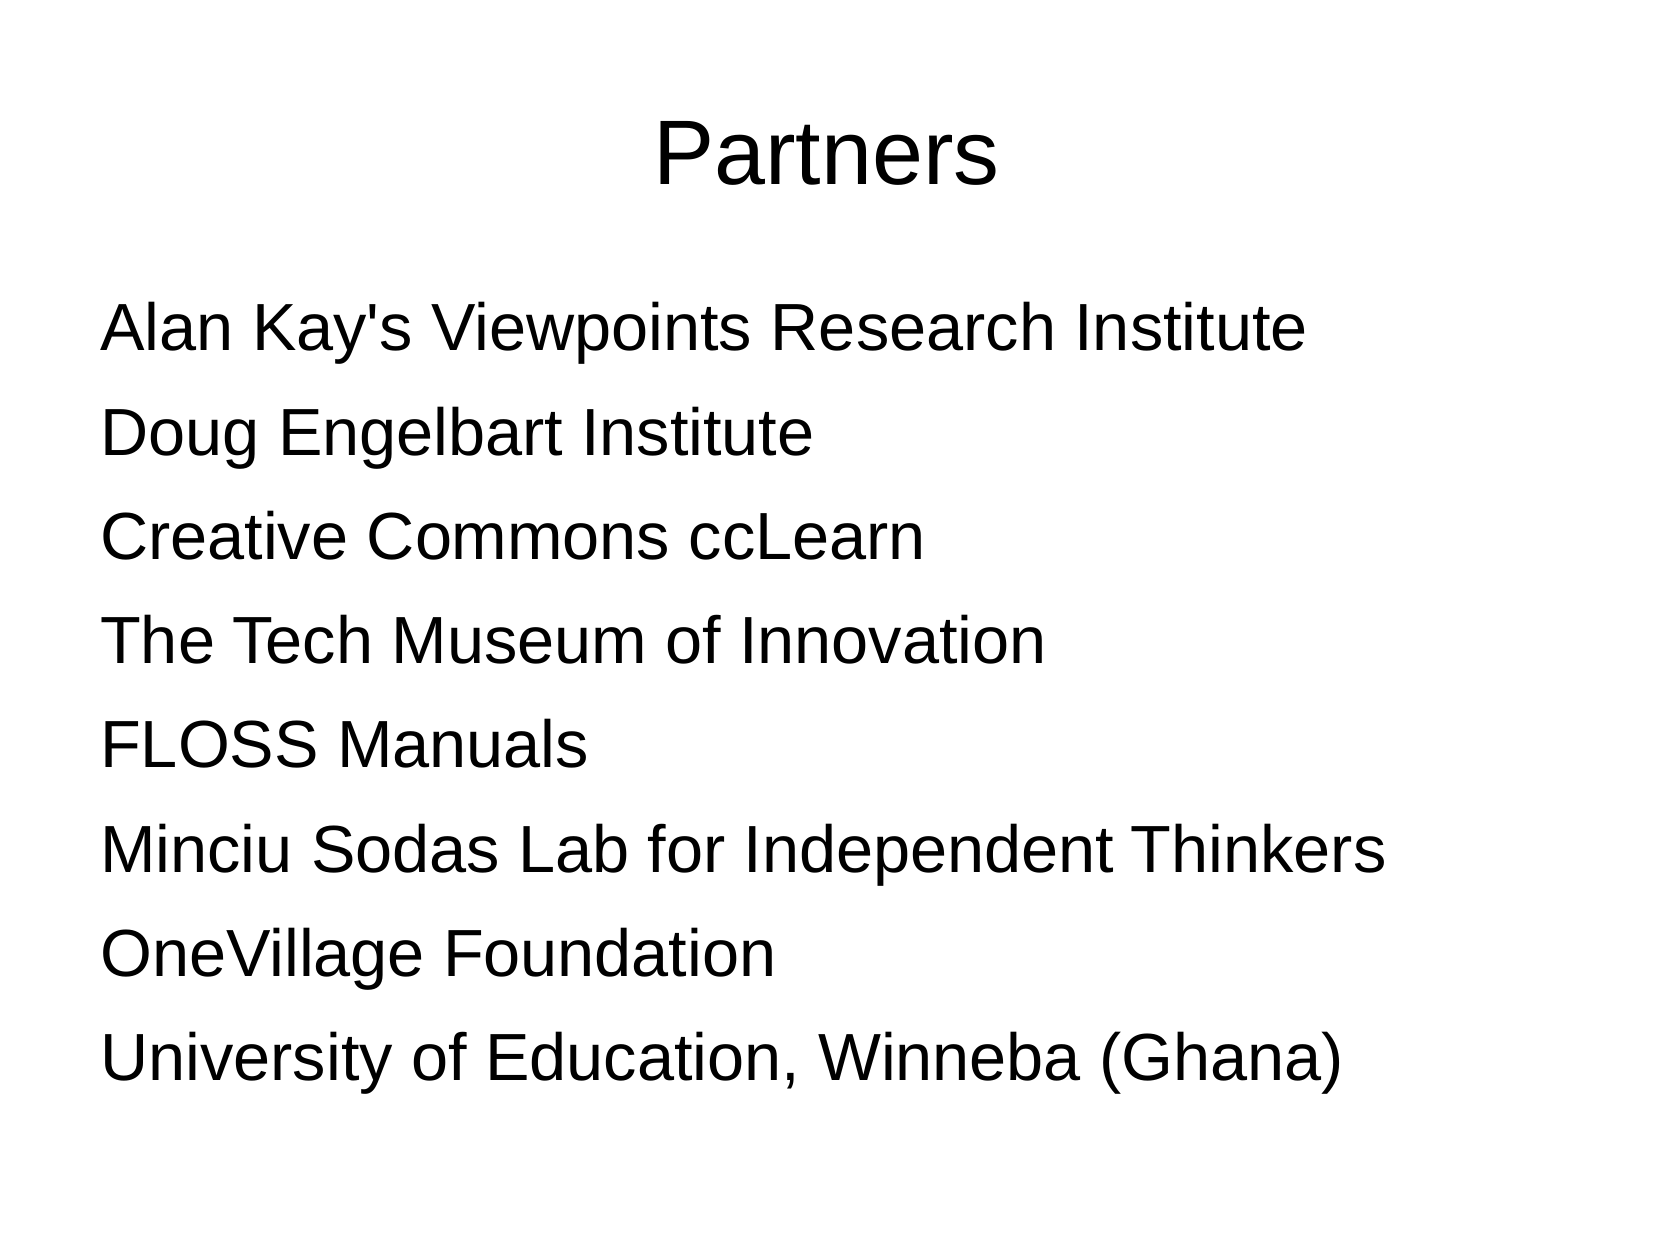

# Partners
Alan Kay's Viewpoints Research Institute
Doug Engelbart Institute
Creative Commons ccLearn
The Tech Museum of Innovation
FLOSS Manuals
Minciu Sodas Lab for Independent Thinkers
OneVillage Foundation
University of Education, Winneba (Ghana)